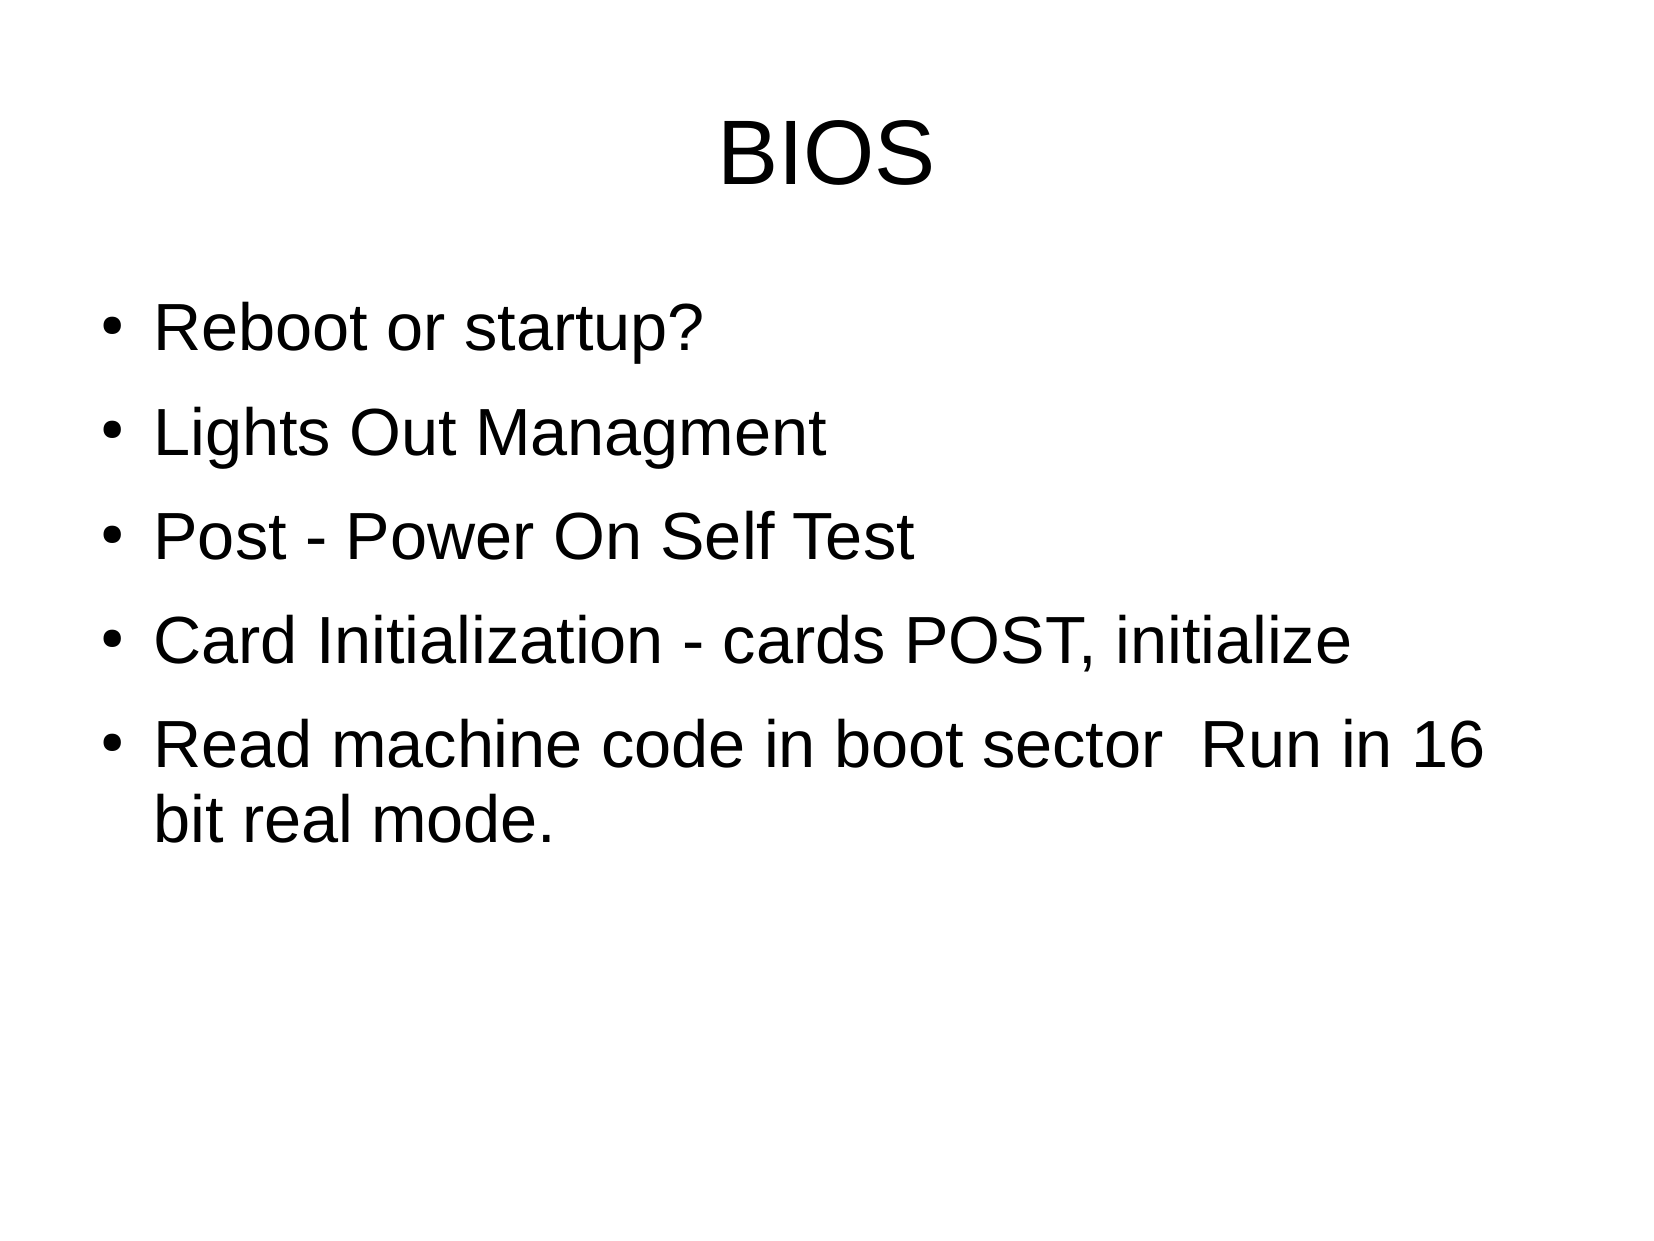

# BIOS
Reboot or startup?
Lights Out Managment
Post - Power On Self Test
Card Initialization - cards POST, initialize
Read machine code in boot sector Run in 16 bit real mode.